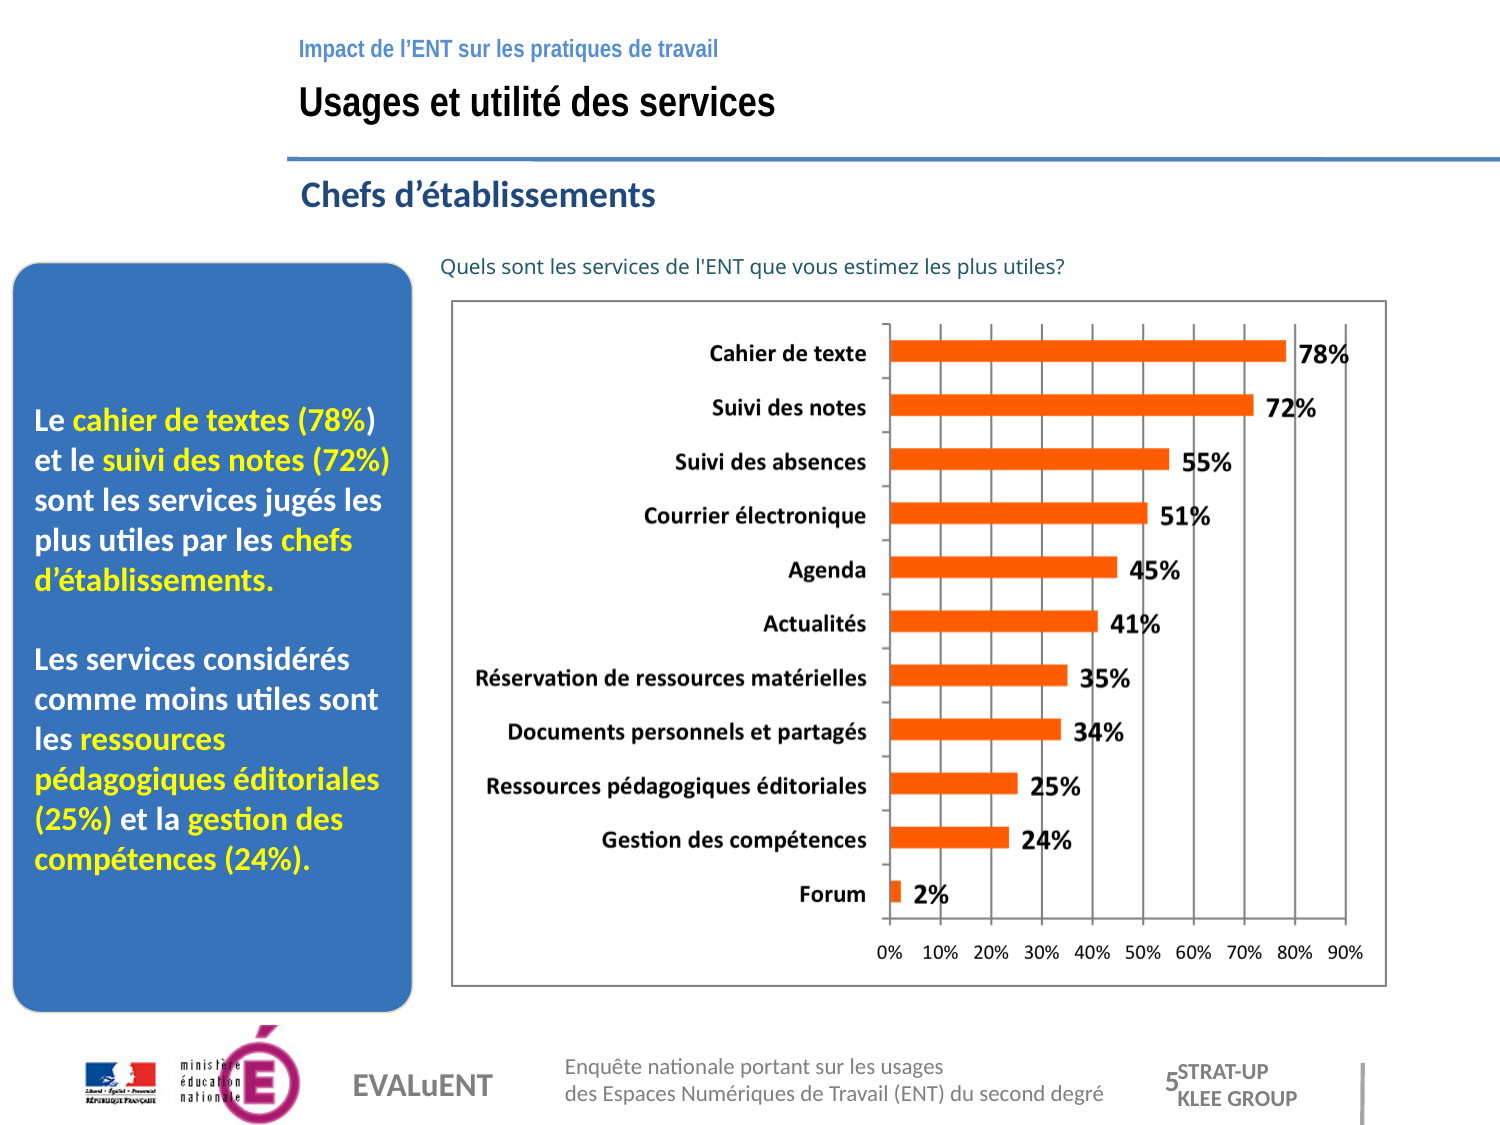

Impact de l’ENT sur les pratiques de travail
Usages et utilité des services
Chefs d’établissements
Quels sont les services de l'ENT que vous estimez les plus utiles?
Le cahier de textes (78%) et le suivi des notes (72%) sont les services jugés les plus utiles par les chefs d’établissements.
Les services considérés comme moins utiles sont les ressources pédagogiques éditoriales (25%) et la gestion des compétences (24%).